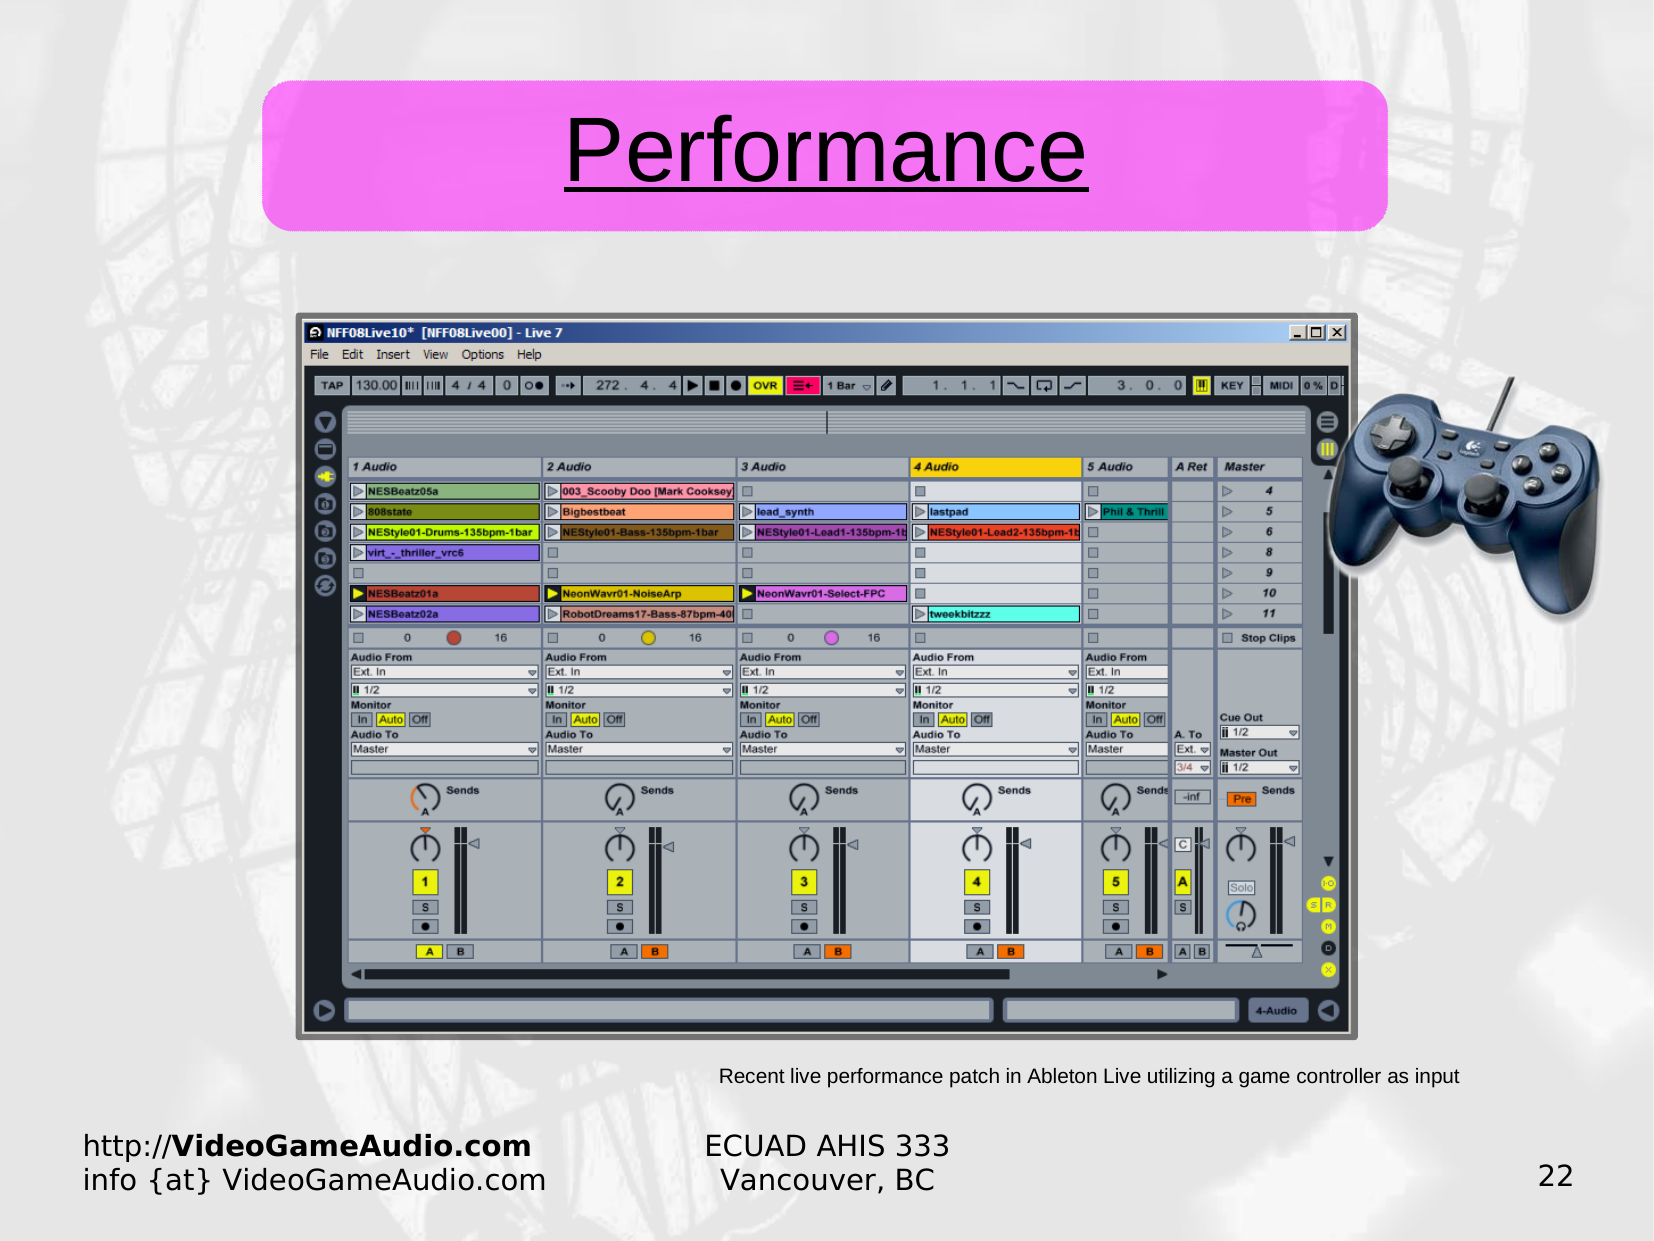

# Performance
							Recent live performance patch in Ableton Live utilizing a game controller as input
22